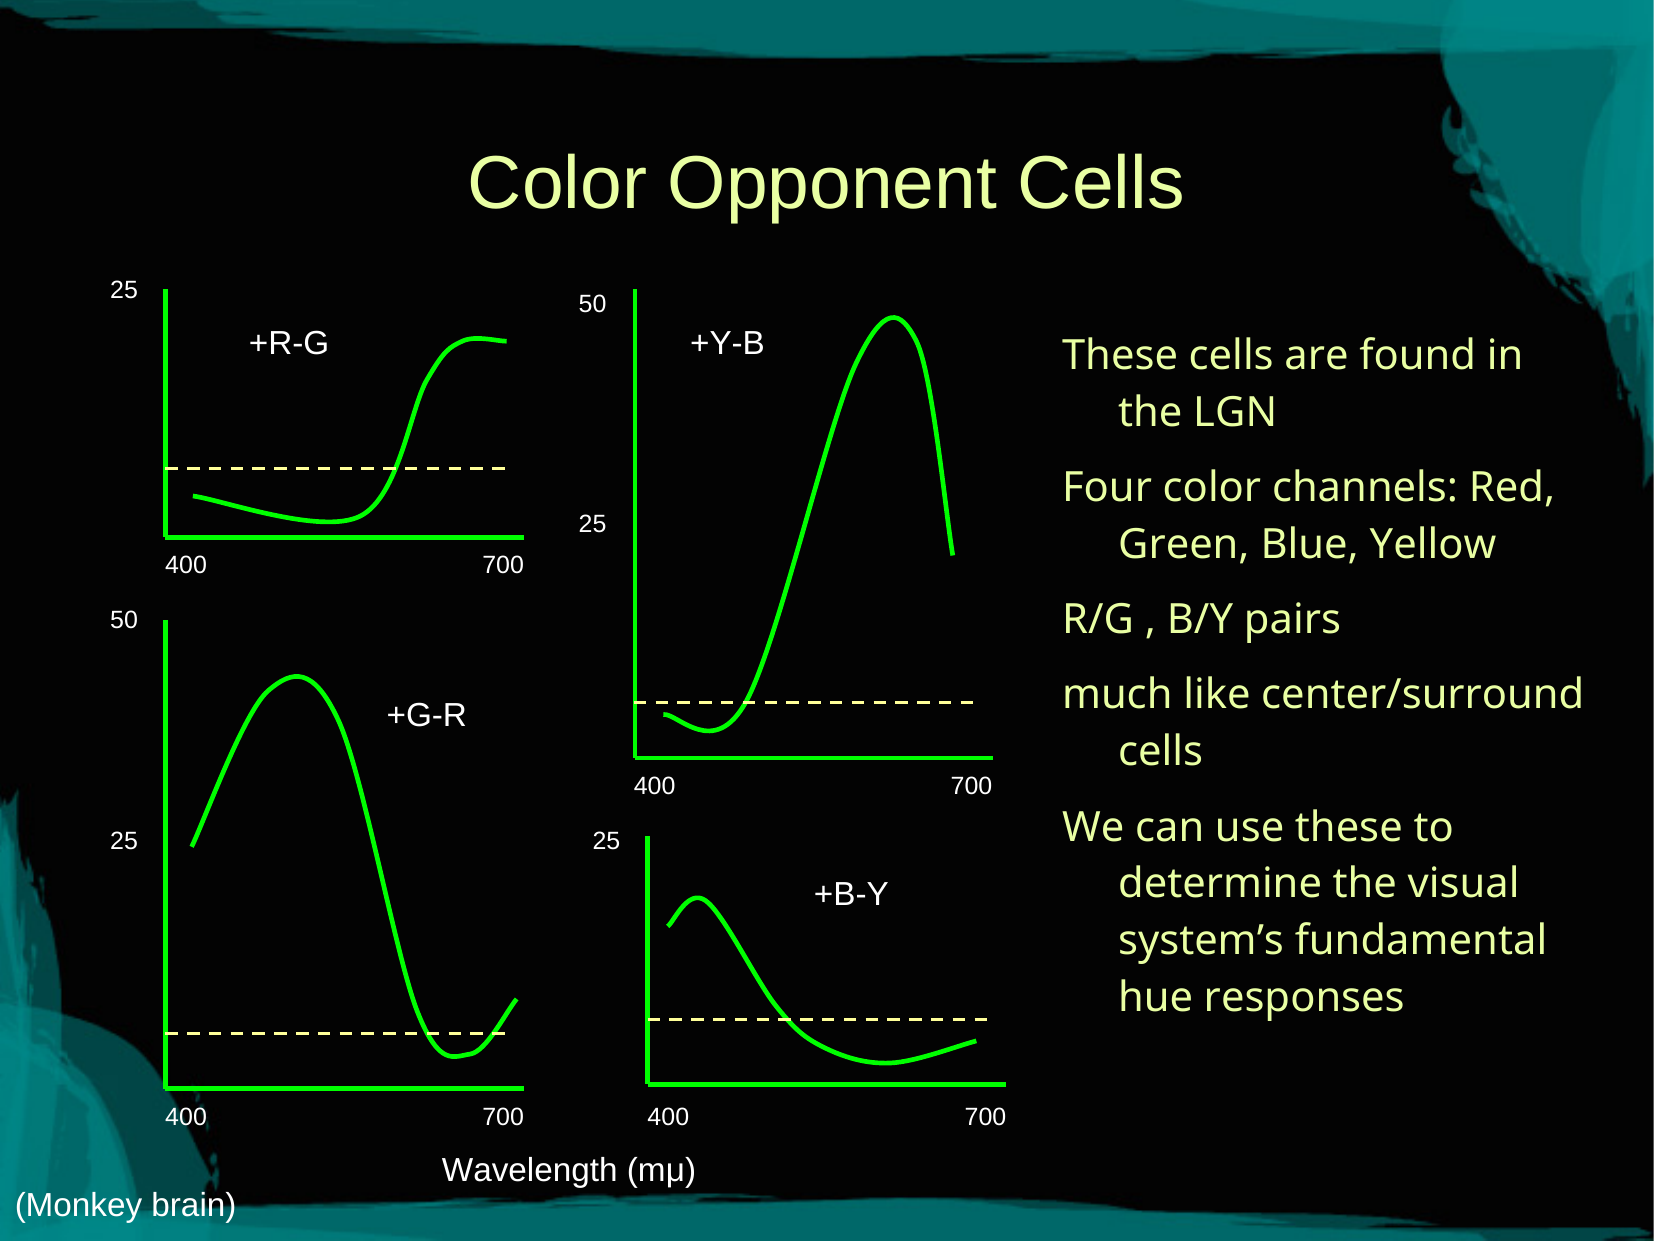

# Color Opponent Cells
25
400
700
+R-G
50
25
400
700
+Y-B
These cells are found in the LGN
Four color channels: Red, Green, Blue, Yellow
R/G , B/Y pairs
much like center/surround cells
We can use these to determine the visual system’s fundamental hue responses
Mean Spikes / Sec
50
25
400
700
+G-R
25
400
700
+B-Y
Wavelength (mμ)
(Monkey brain)